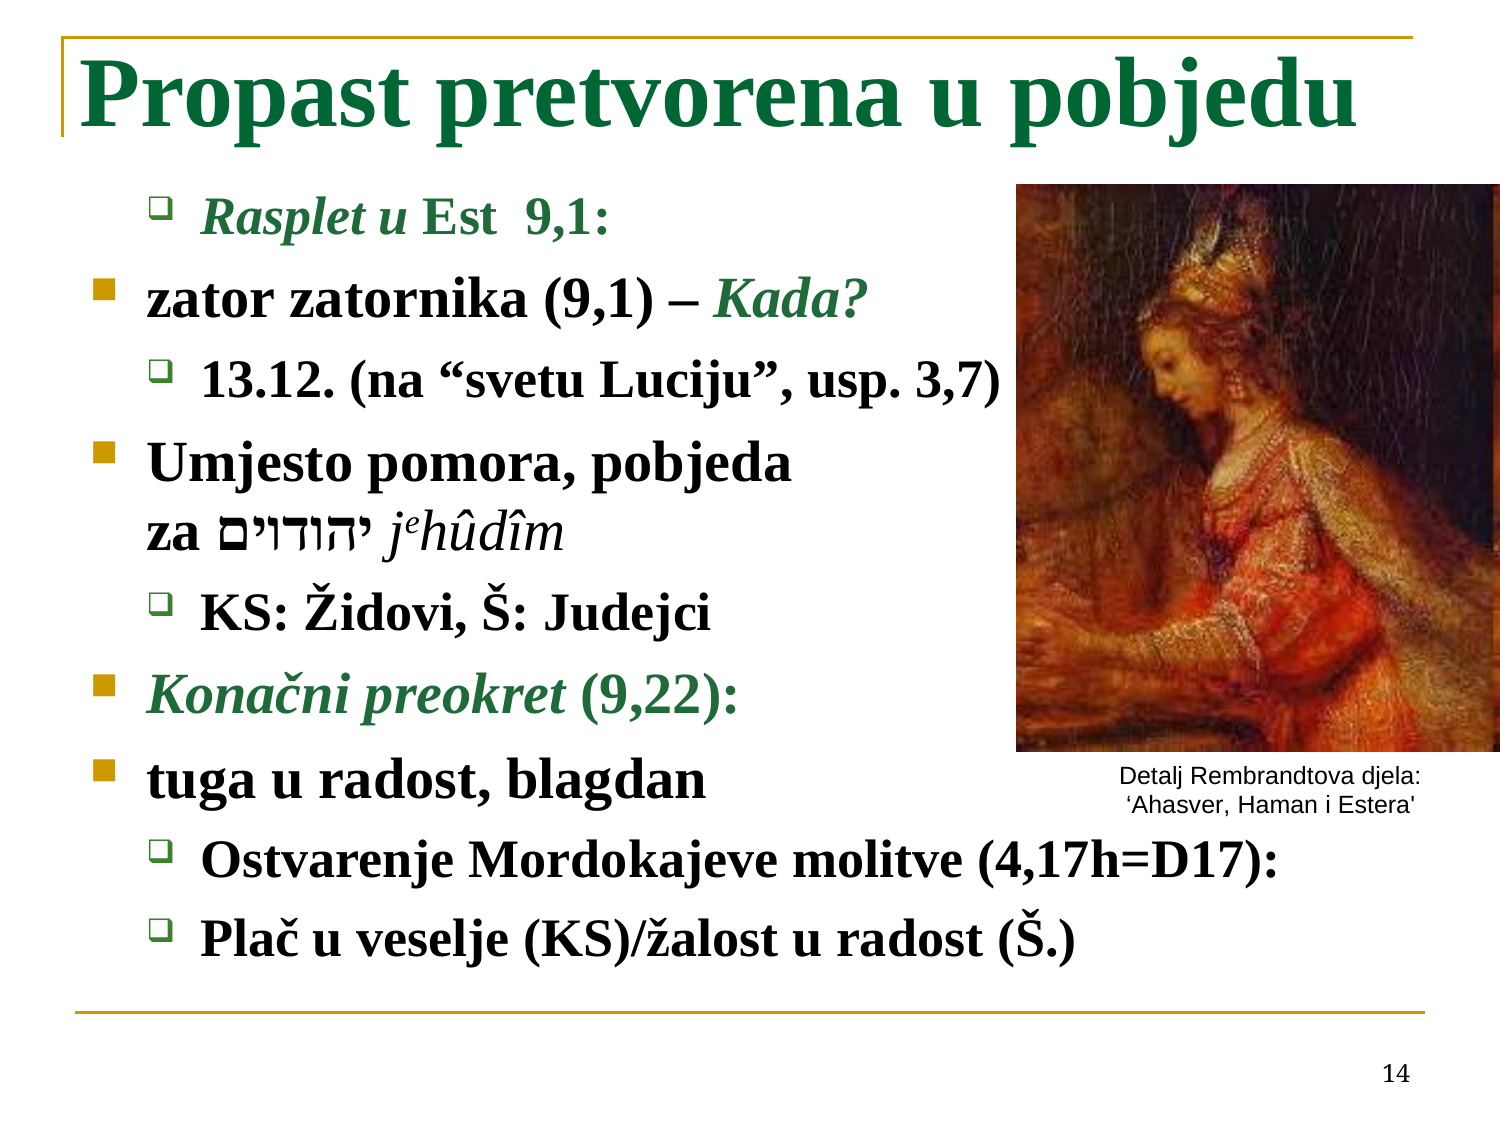

# Propast pretvorena u pobjedu
Rasplet u Est 9,1:
zator zatornika (9,1) – Kada?
13.12. (na “svetu Luciju”, usp. 3,7)
Umjesto pomora, pobjeda
za יהודוים jehûdîm
KS: Židovi, Š: Judejci
Konačni preokret (9,22):
tuga u radost, blagdan
Ostvarenje Mordokajeve molitve (4,17h=D17):
Plač u veselje (KS)/žalost u radost (Š.)
Detalj Rembrandtova djela:
 ‘Ahasver, Haman i Estera'